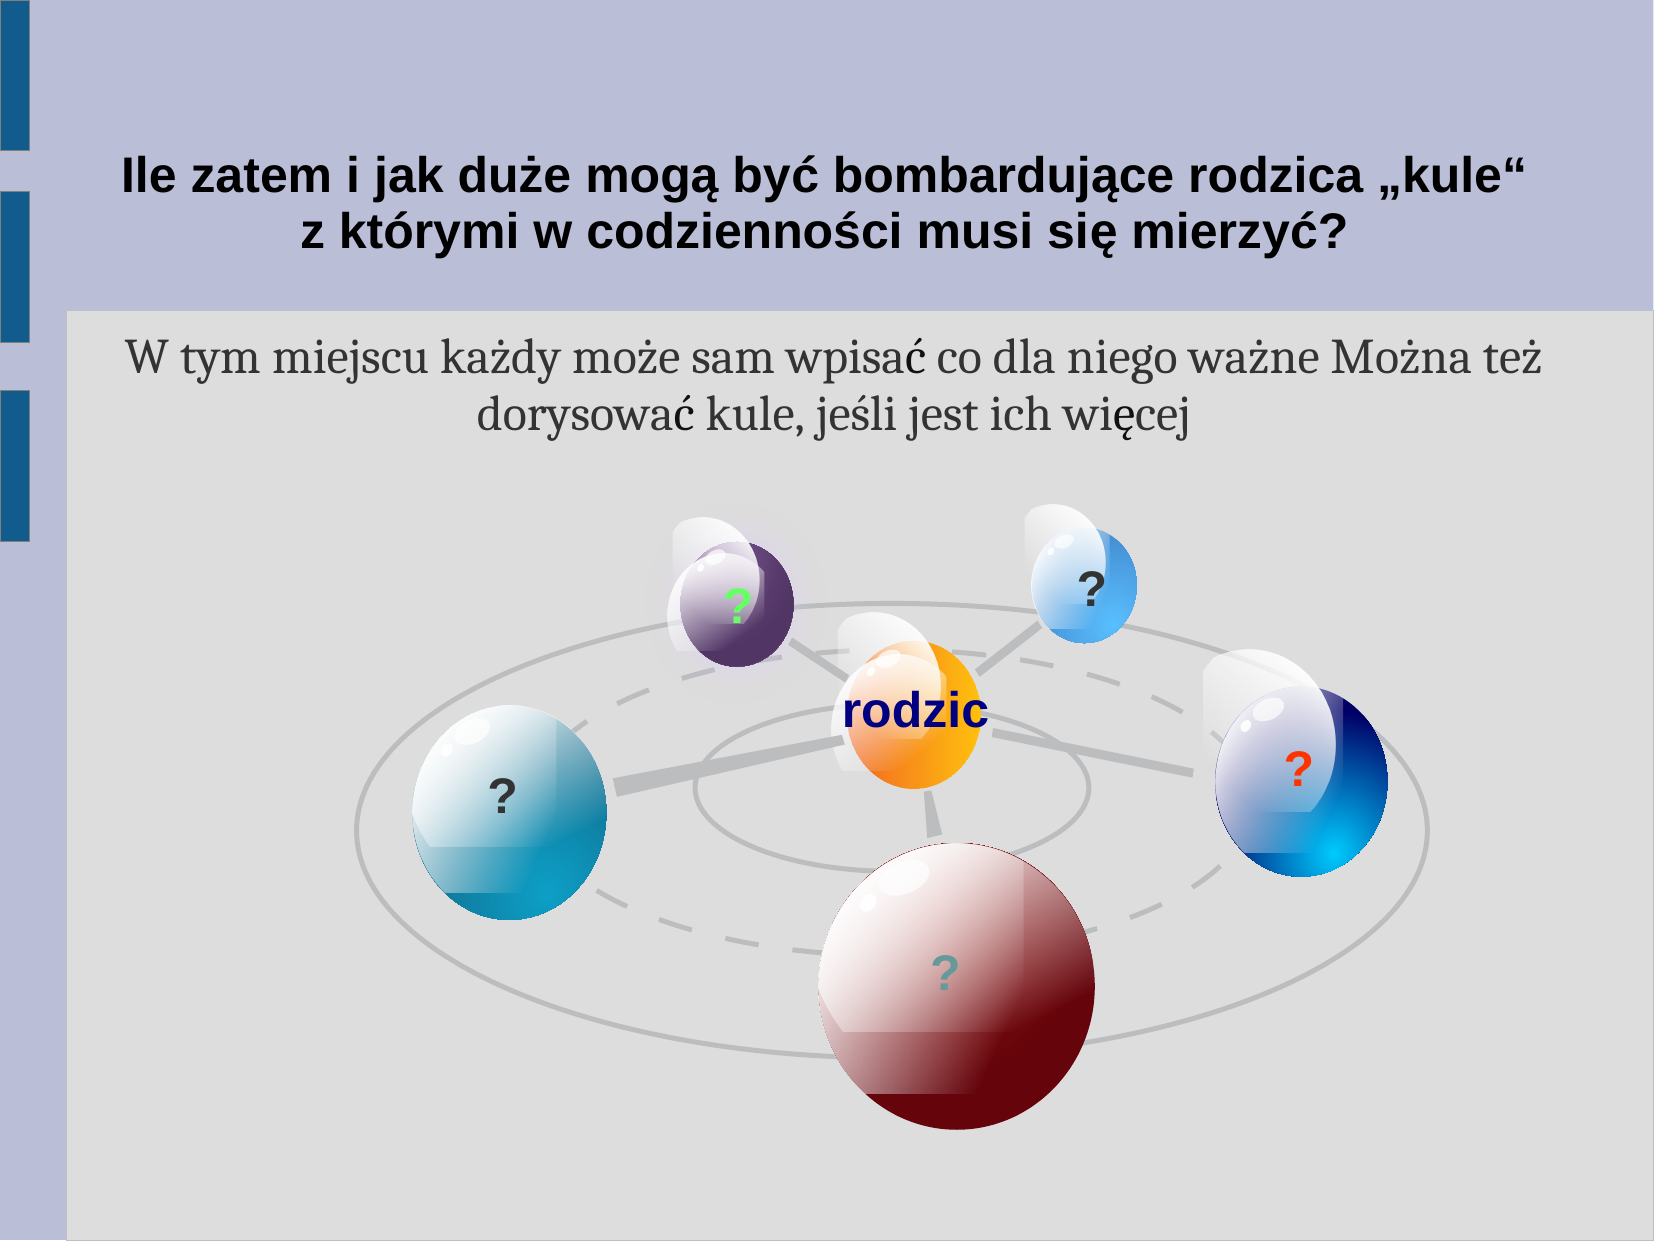

# Ile zatem i jak duże mogą być bombardujące rodzica „kule“ z którymi w codzienności musi się mierzyć?
W tym miejscu każdy może sam wpisać co dla niego ważne Można też dorysować kule, jeśli jest ich więcej
?
?
rodzic
?
?
?